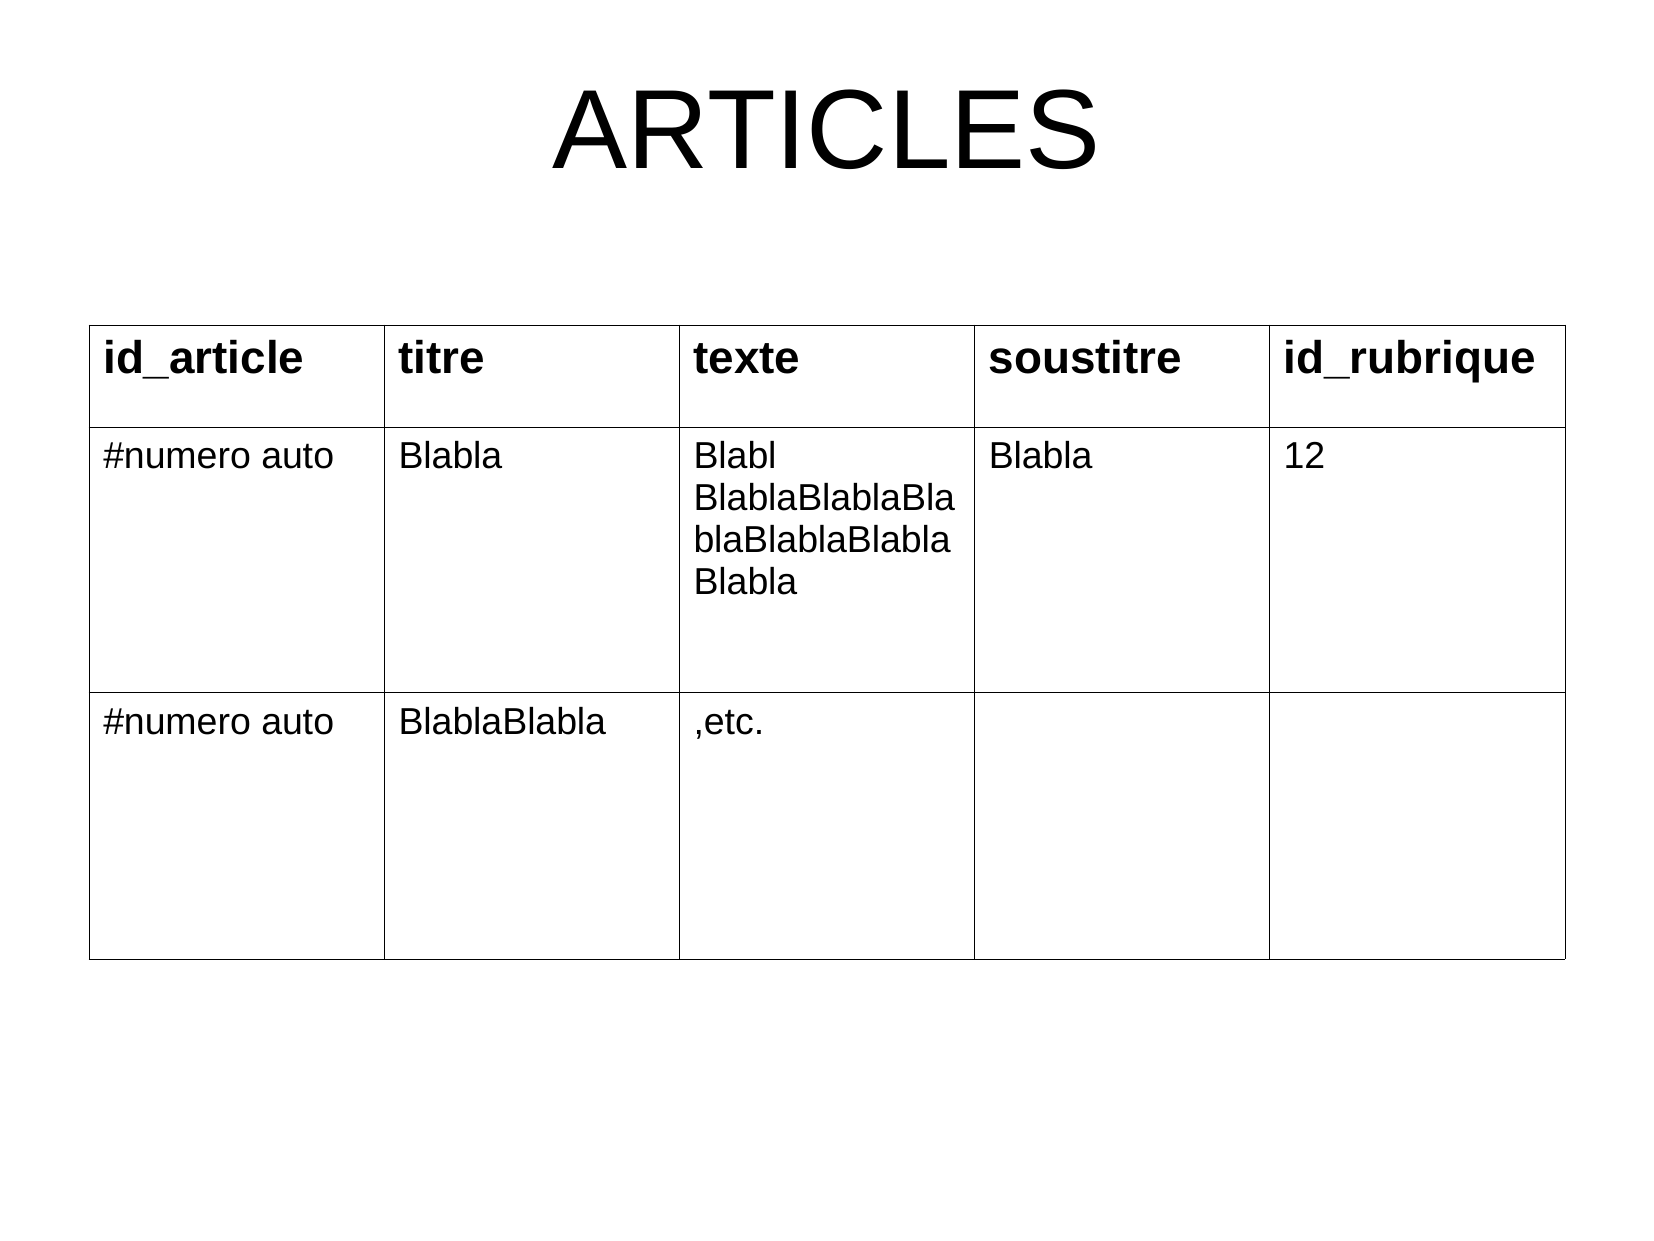

| ARTICLES | | | | |
| --- | --- | --- | --- | --- |
| id\_article | titre | texte | soustitre | id\_rubrique |
| #numero auto | Blabla | Blabl BlablaBlablaBlablaBlablaBlablaBlabla | Blabla | 12 |
| #numero auto | BlablaBlabla | ,etc. | | |